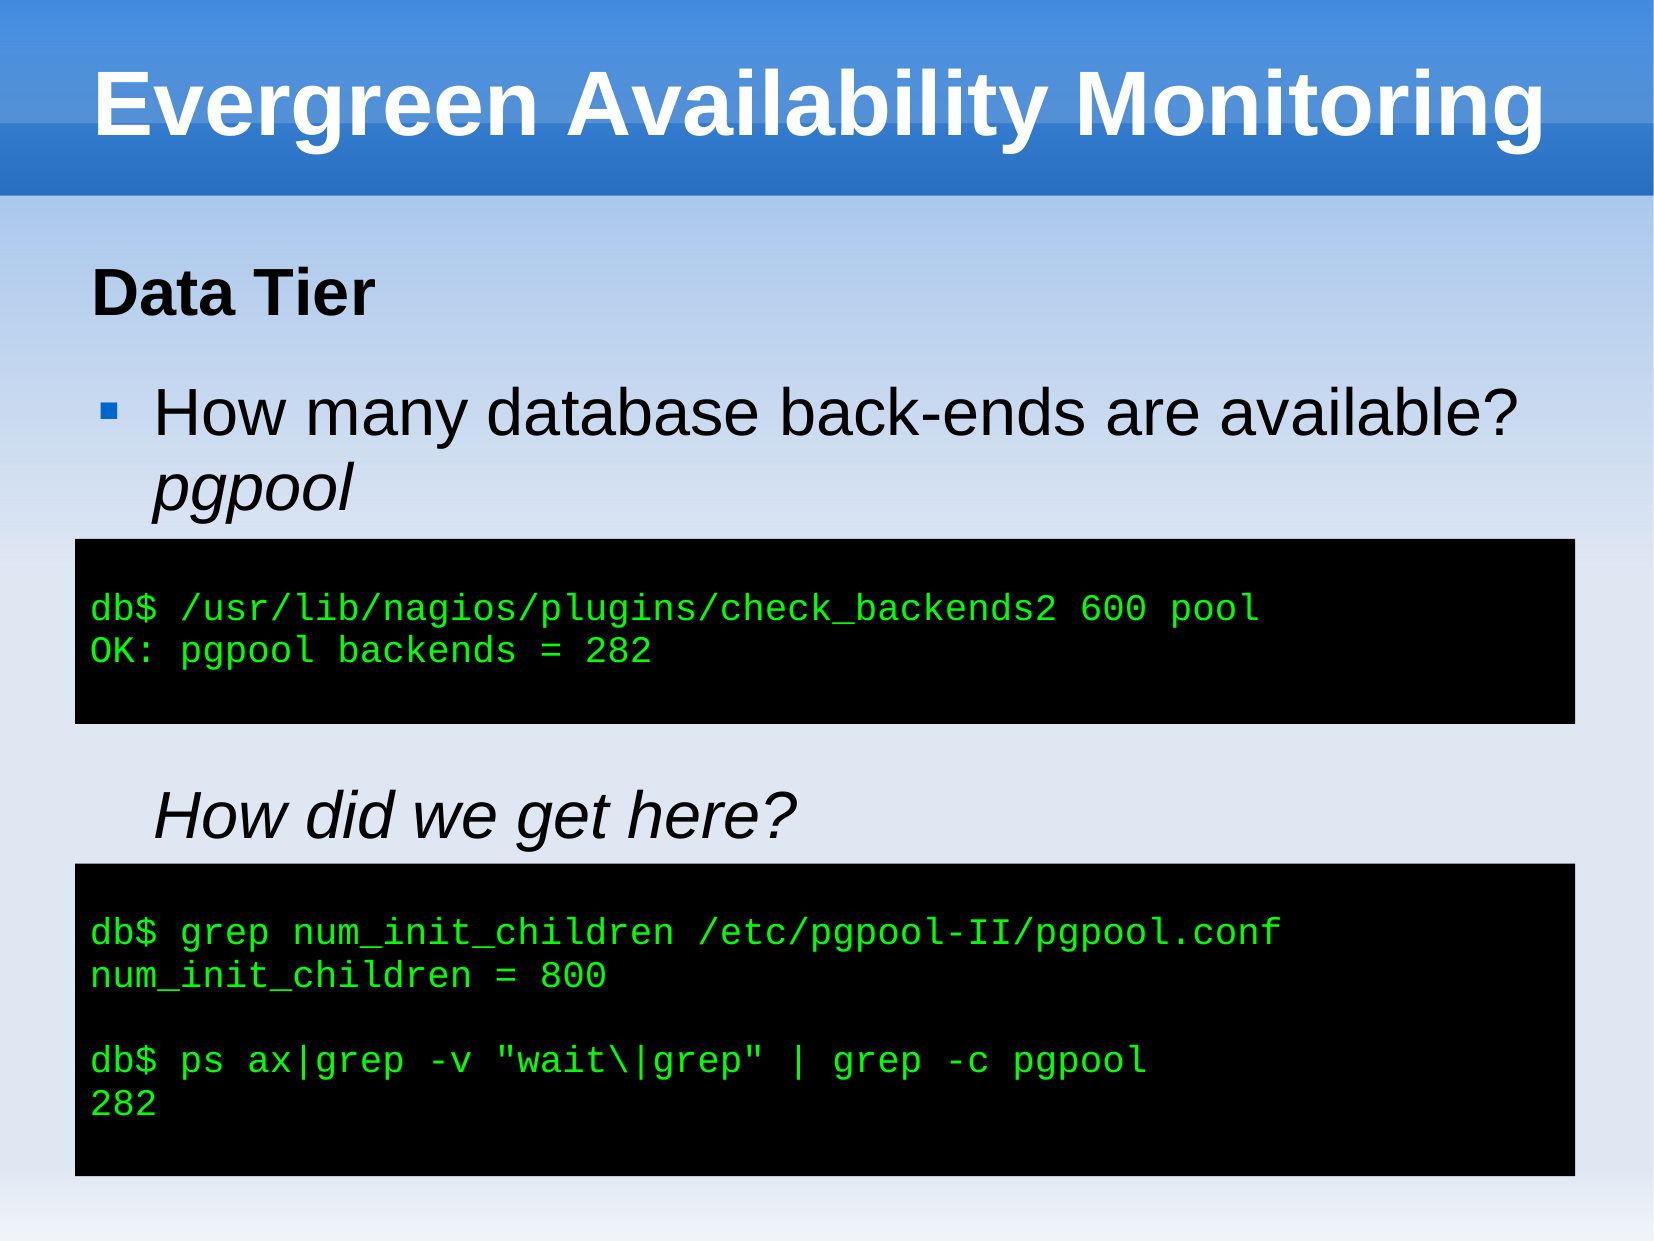

# Evergreen Availability Monitoring
Data Tier
How many database back-ends are available?
pgpool
How did we get here?
db$ /usr/lib/nagios/plugins/check_backends2 600 pool
OK: pgpool backends = 282
db$ grep num_init_children /etc/pgpool-II/pgpool.conf
num_init_children = 800
db$ ps ax|grep -v "wait\|grep" | grep -c pgpool
282